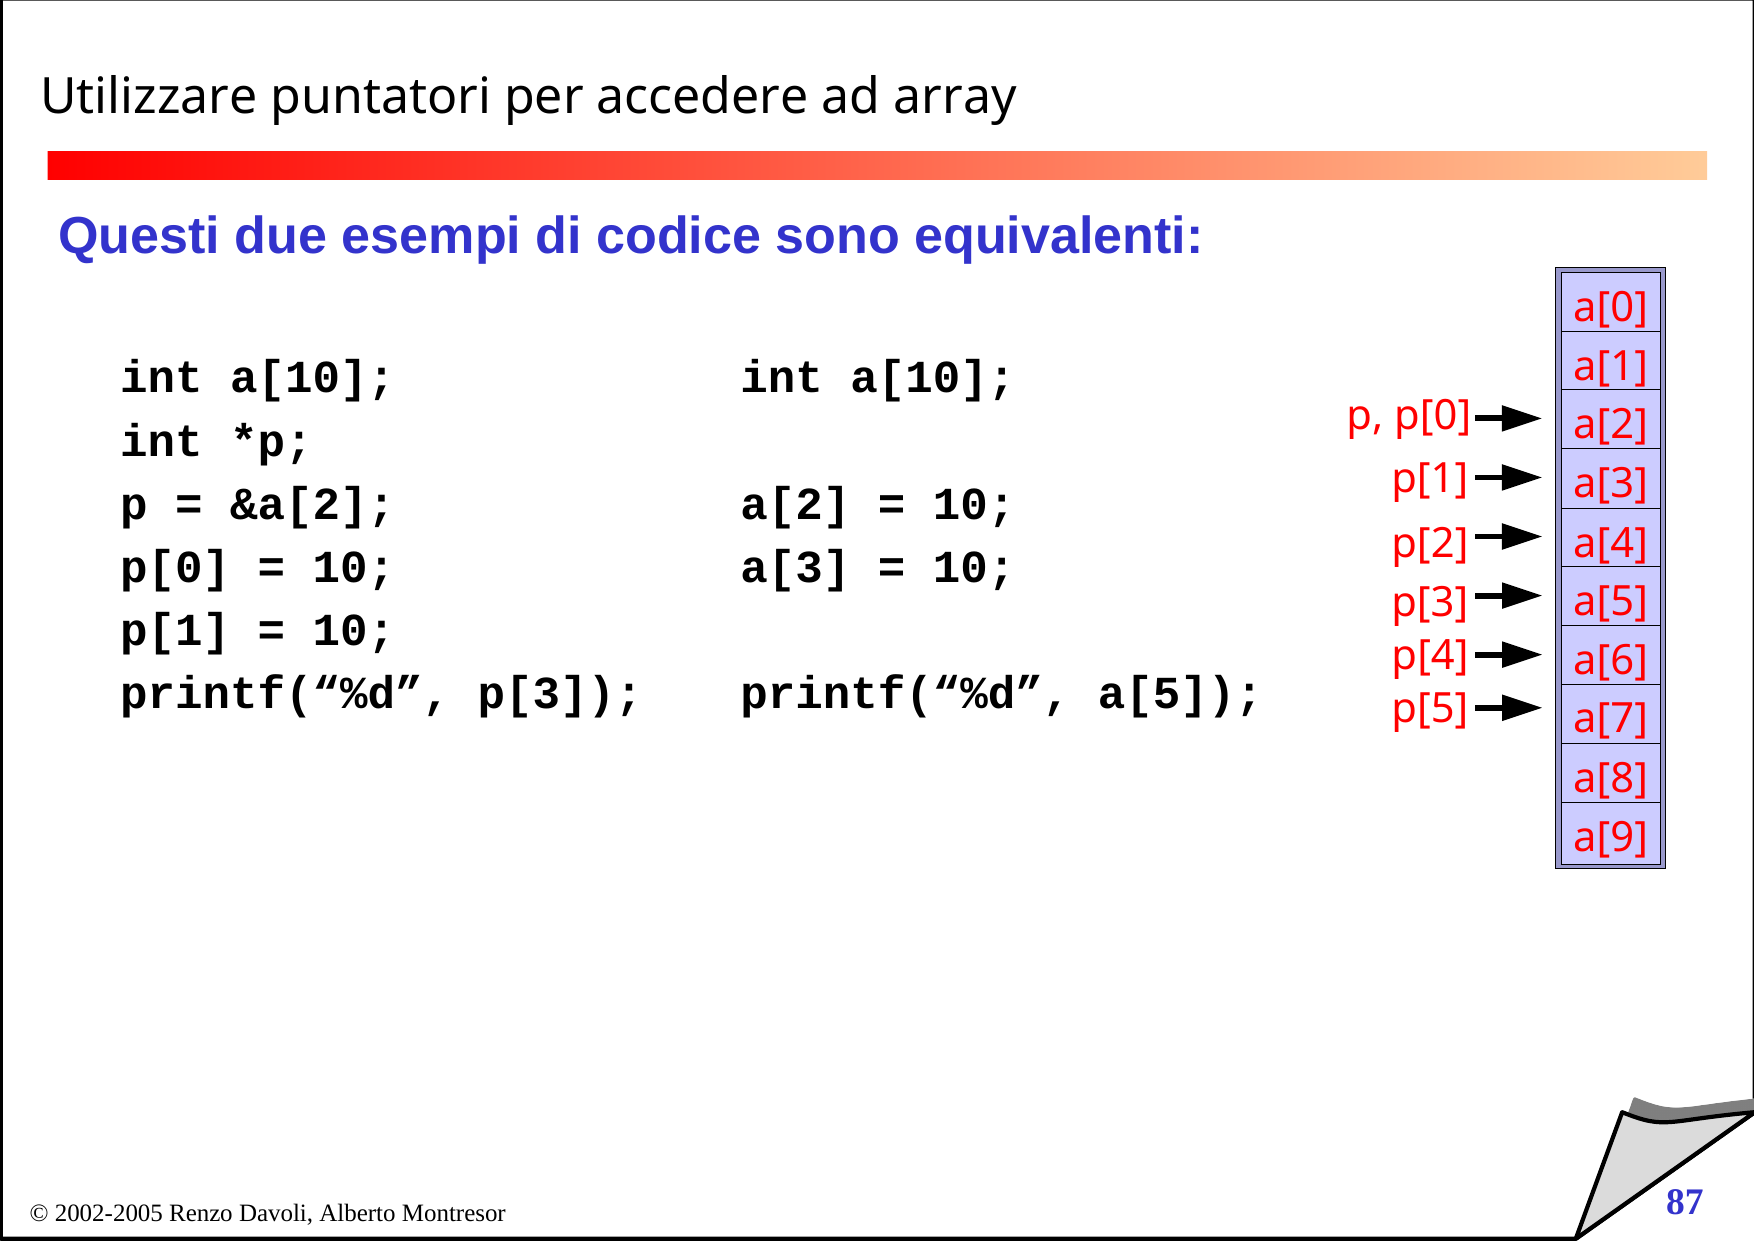

# Utilizzare puntatori per accedere ad array
Questi due esempi di codice sono equivalenti:
a[0]
a[1]
int a[10];
int *p;
p = &a[2];
p[0] = 10;
p[1] = 10;
printf(“%d”, p[3]);
int a[10];
a[2] = 10;
a[3] = 10;
printf(“%d”, a[5]);
p, p[0]
a[2]
p[1]
a[3]
a[4]
p[2]
a[5]
p[3]
p[4]
a[6]
p[5]
a[7]
a[8]
a[9]